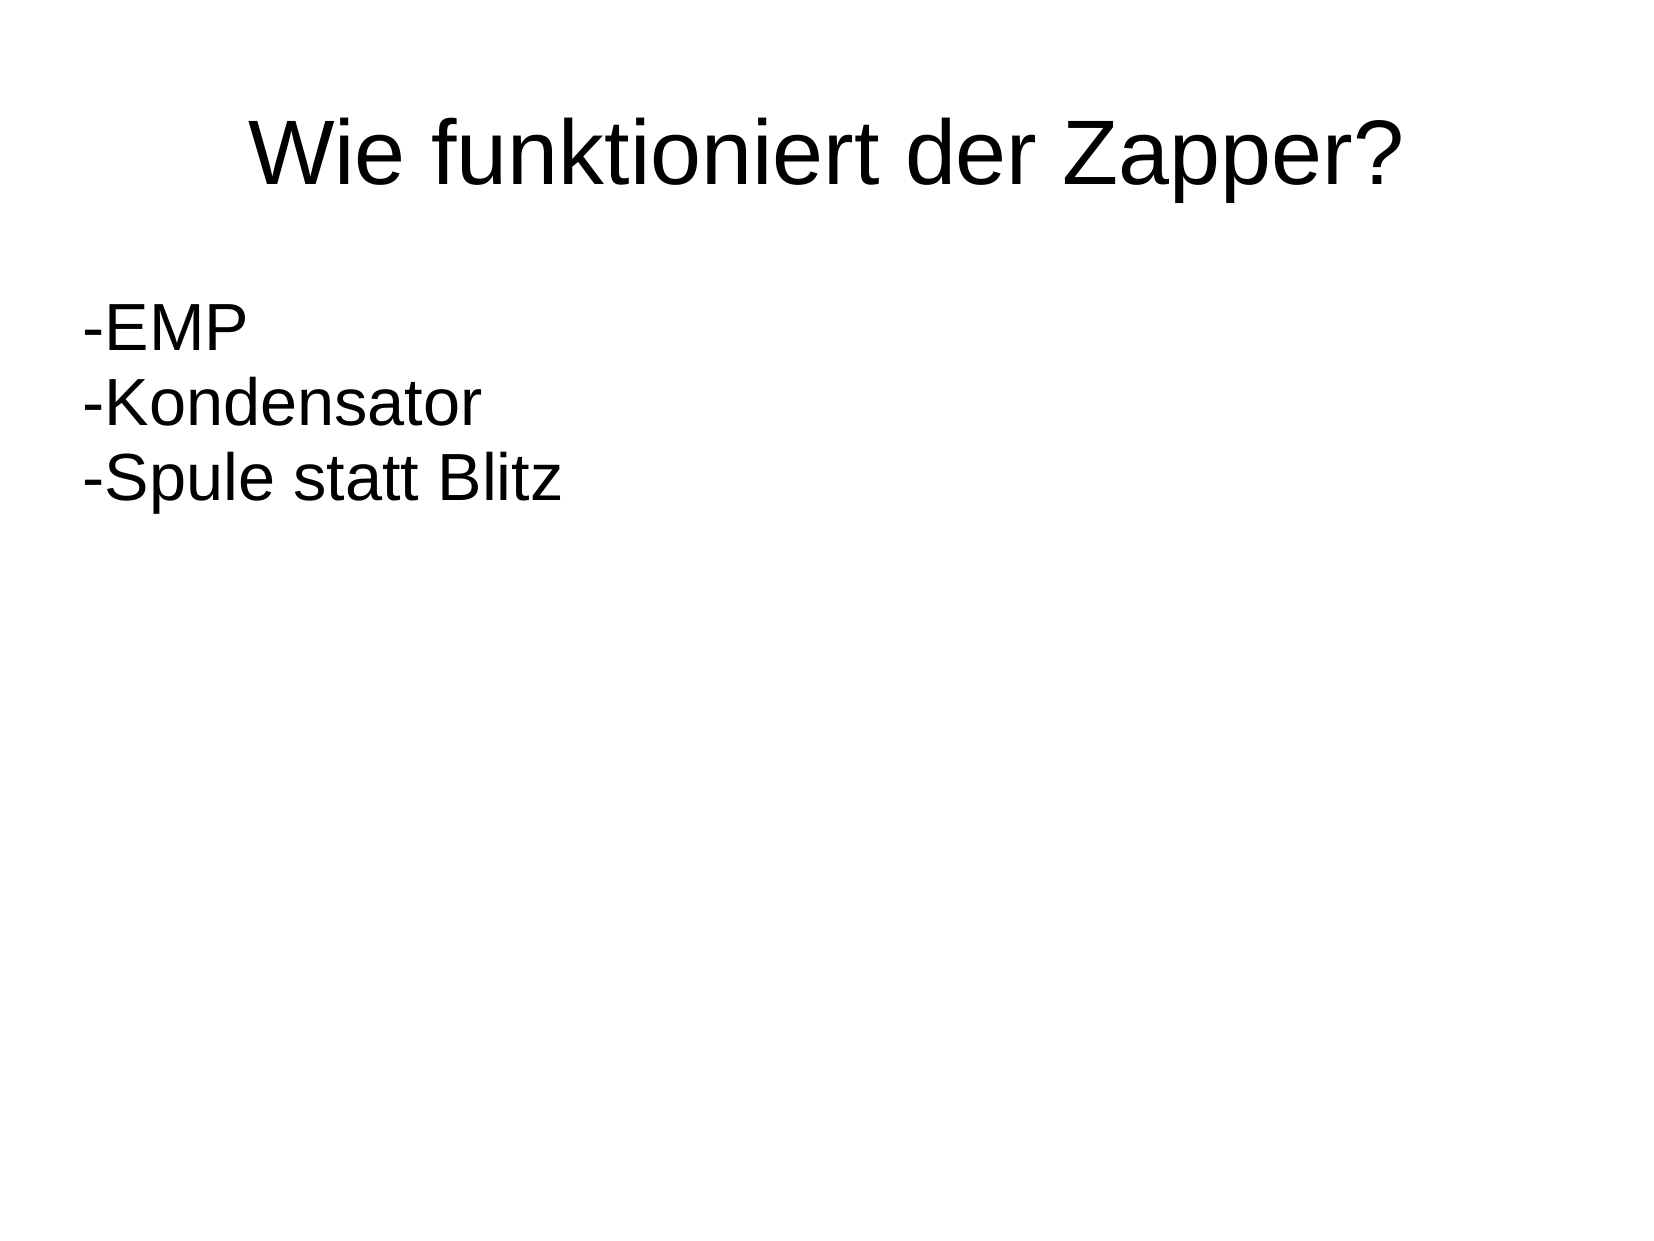

# Wie funktioniert der Zapper?
-EMP
-Kondensator
-Spule statt Blitz